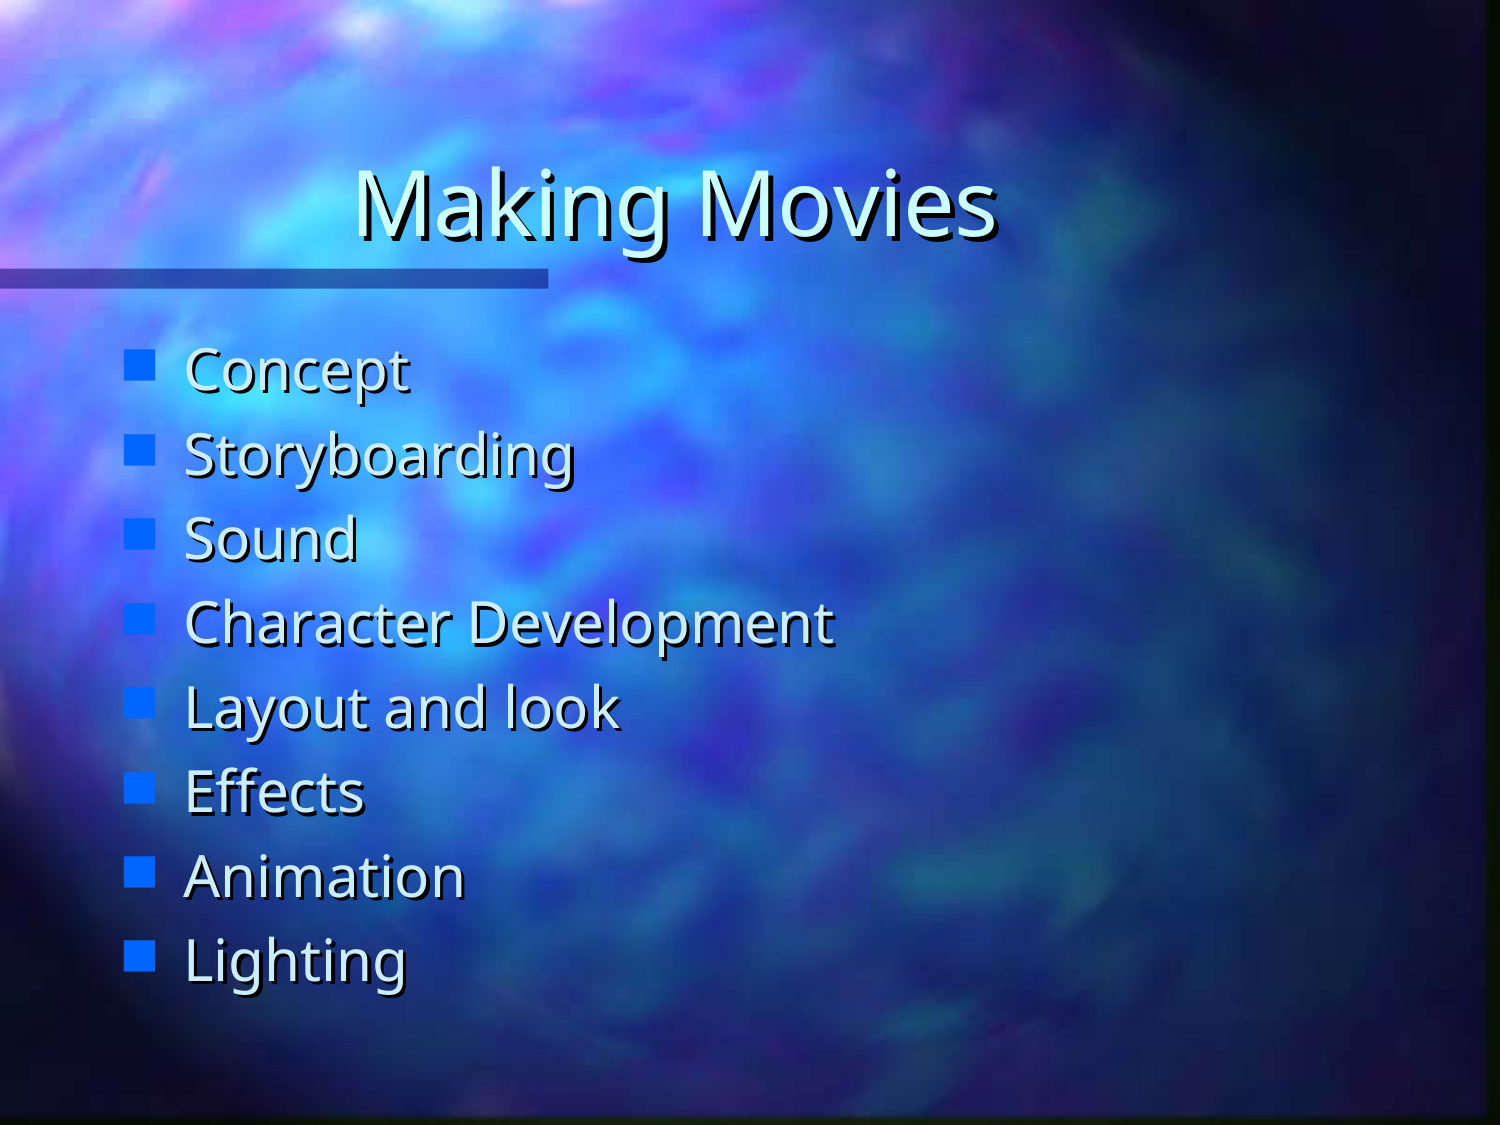

# Making Movies
Concept
Storyboarding
Sound
Character Development
Layout and look
Effects
Animation
Lighting